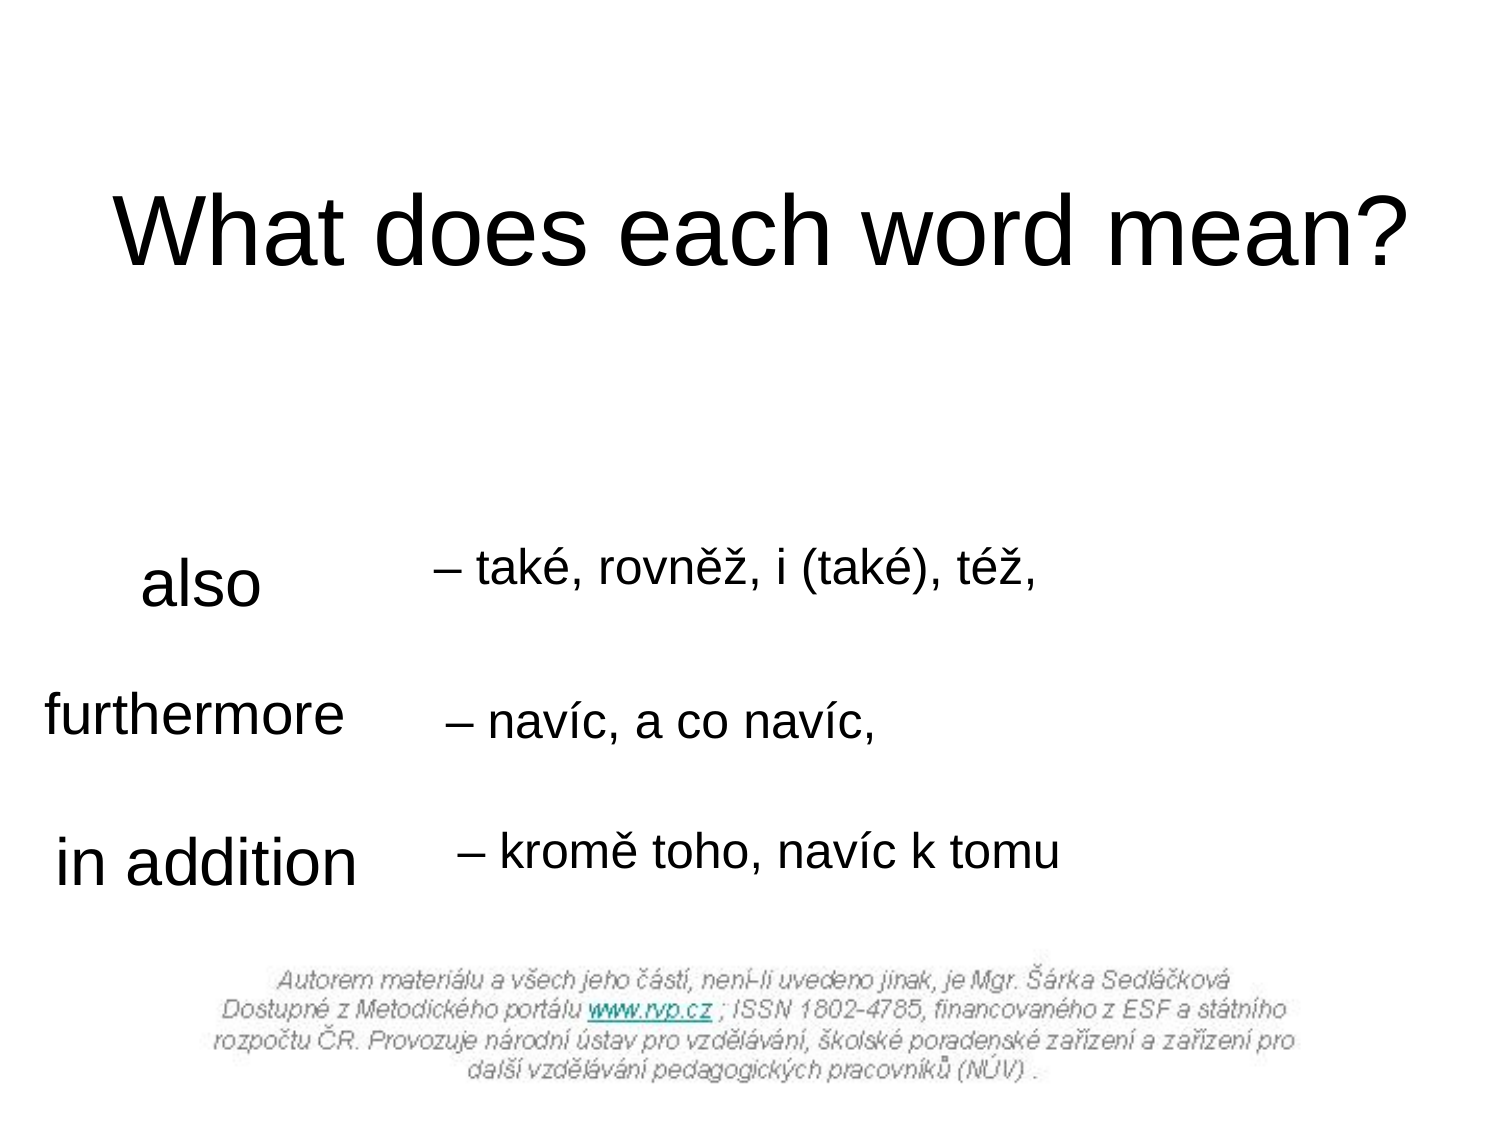

# What does each word mean?
‒ také, rovněž, i (také), též,
also
furthermore
‒ navíc, a co navíc,
in addition
‒ kromě toho, navíc k tomu